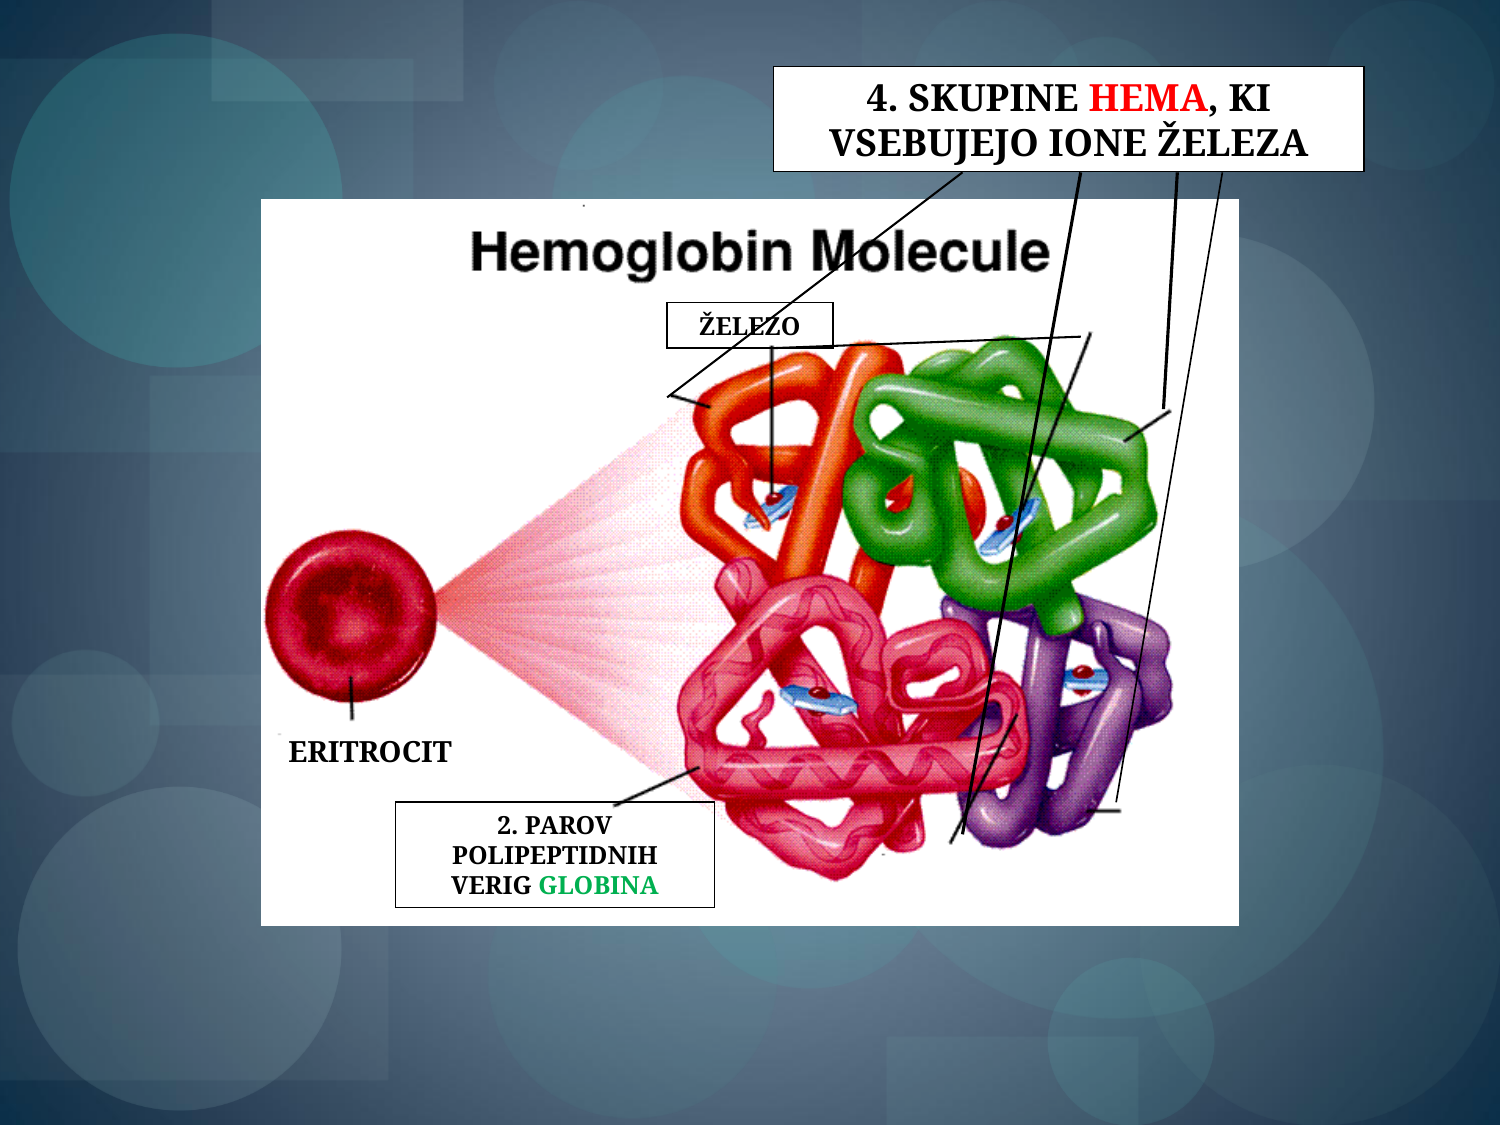

4. SKUPINE HEMA, KI VSEBUJEJO IONE ŽELEZA
ŽELEZO
ERITROCIT
2. PAROV POLIPEPTIDNIH VERIG GLOBINA